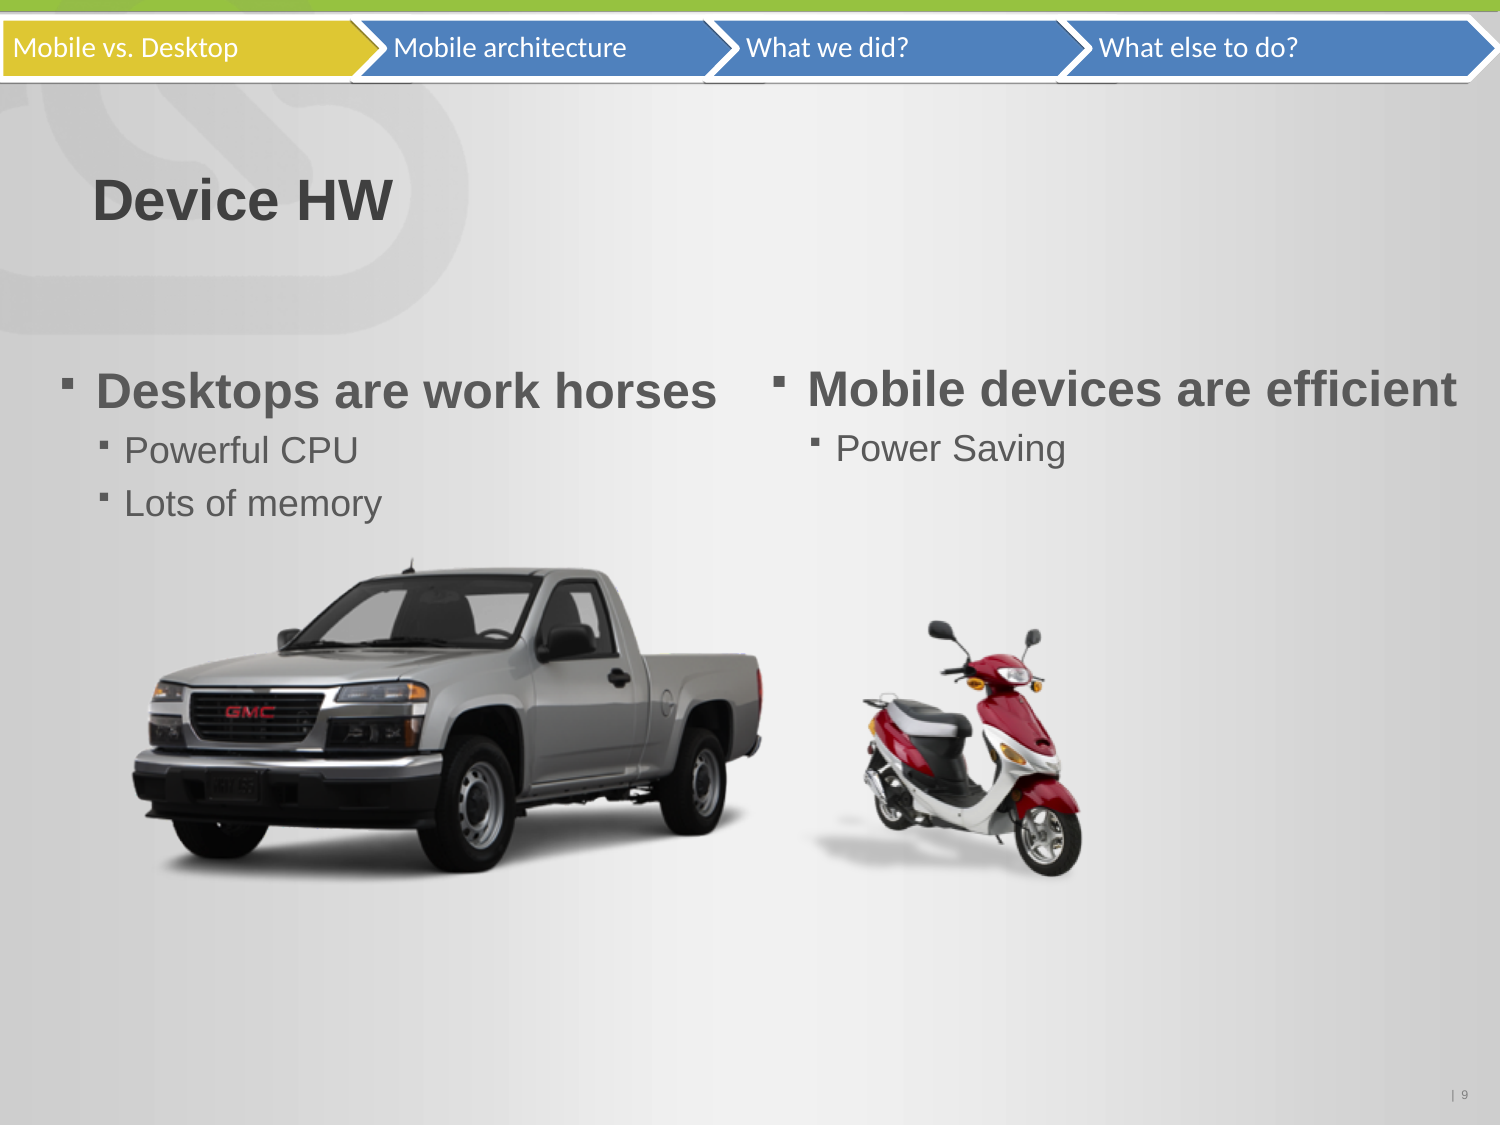

Mobile vs. Desktop
Mobile architecture
What we did?
What else to do?
Device HW
Mobile devices are efficient
Power Saving
# Desktops are work horses
Powerful CPU
Lots of memory